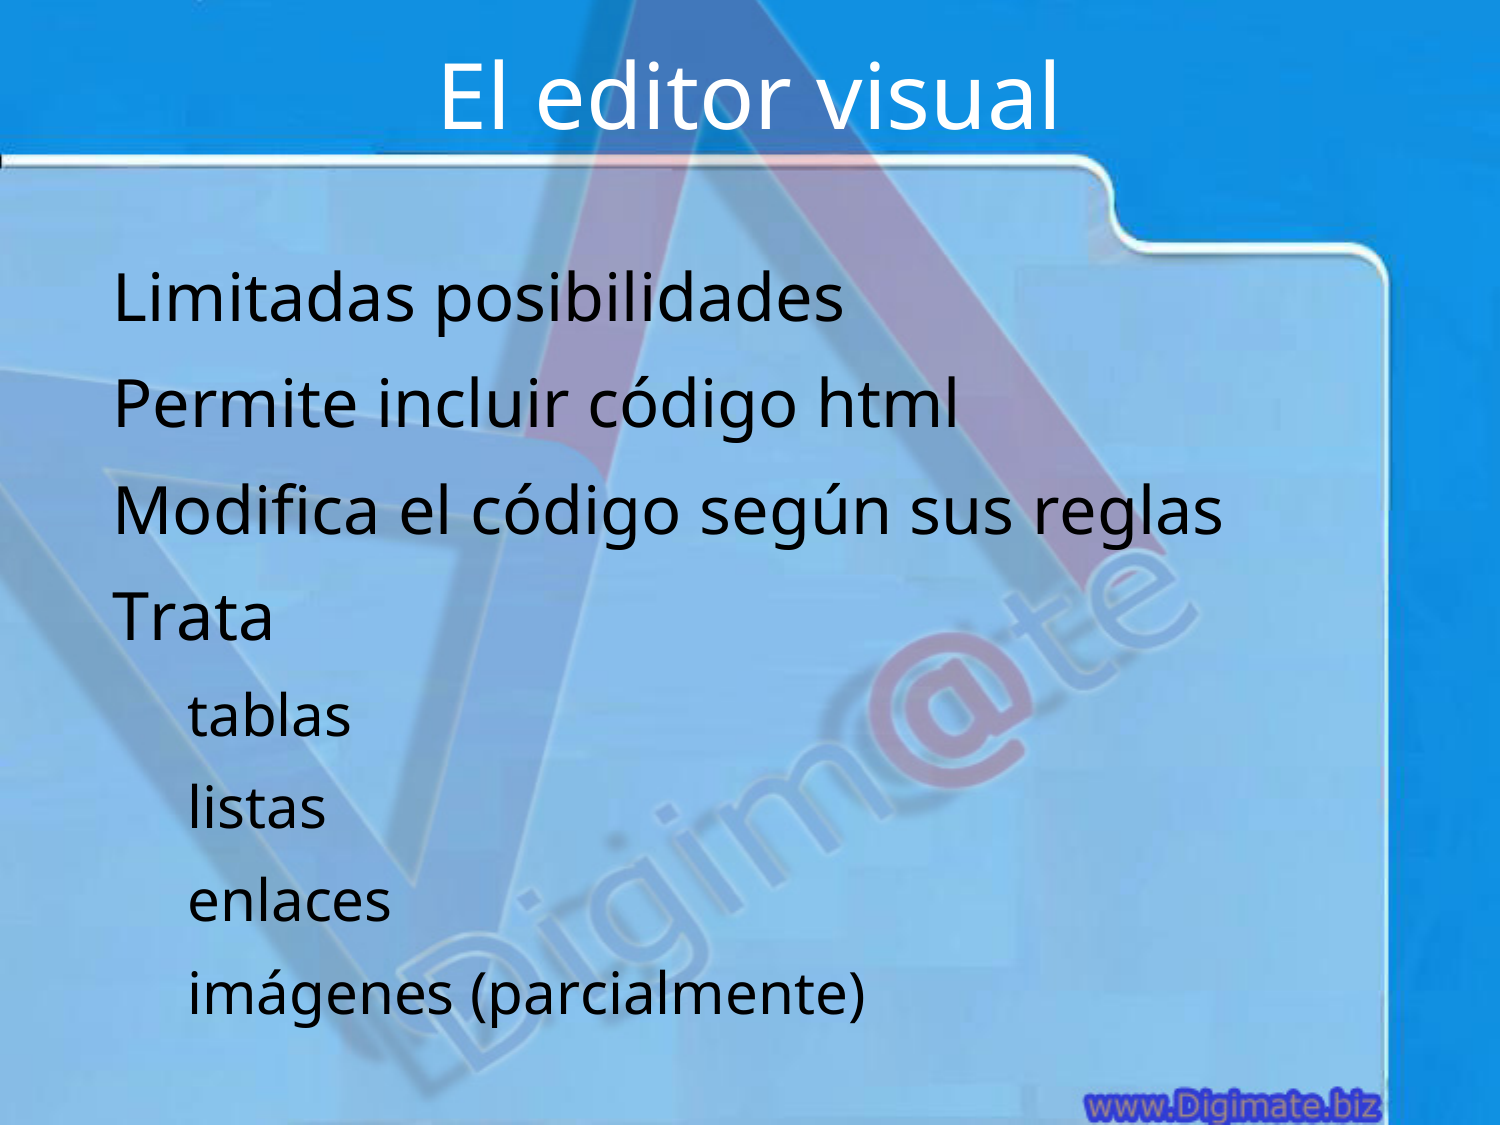

# El editor visual
Limitadas posibilidades
Permite incluir código html
Modifica el código según sus reglas
Trata
tablas
listas
enlaces
imágenes (parcialmente)